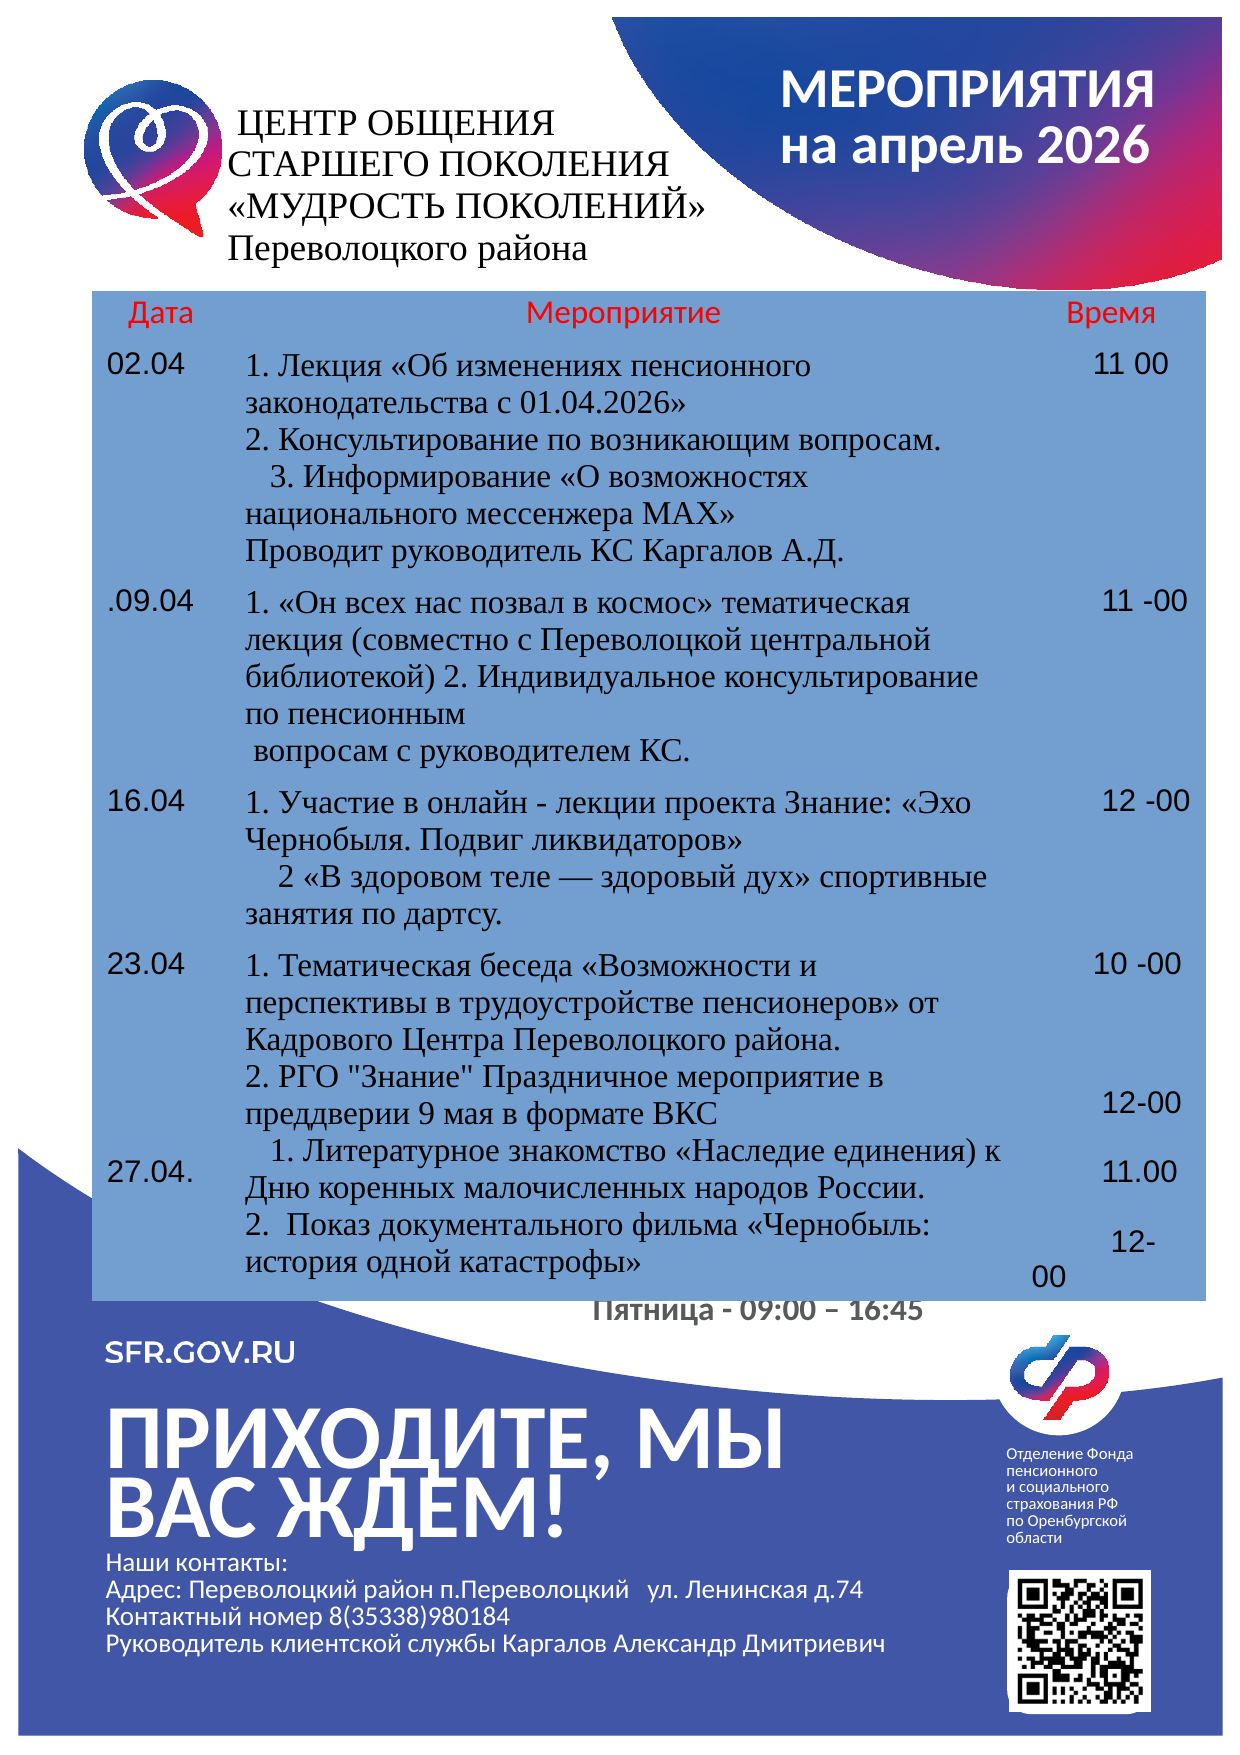

МЕРОПРИЯТИЯ на апрель 2026
 ЦЕНТР ОБЩЕНИЯ СТАРШЕГО ПОКОЛЕНИЯ «МУДРОСТЬ ПОКОЛЕНИЙ»
Переволоцкого района
| Дата | Мероприятие | Время |
| --- | --- | --- |
| 02.04 | 1. Лекция «Об изменениях пенсионного законодательства с 01.04.2026» 2. Консультирование по возникающим вопросам. 3. Информирование «О возможностях национального мессенжера МАХ» Проводит руководитель КС Каргалов А.Д. | 11 00 |
| .09.04 | 1. «Он всех нас позвал в космос» тематическая лекция (совместно с Переволоцкой центральной библиотекой) 2. Индивидуальное консультирование по пенсионным вопросам с руководителем КС. | 11 -00 |
| 16.04 | 1. Участие в онлайн - лекции проекта Знание: «Эхо Чернобыля. Подвиг ликвидаторов» 2 «В здоровом теле — здоровый дух» спортивные занятия по дартсу. | 12 -00 |
| 23.04 27.04. | 1. Тематическая беседа «Возможности и перспективы в трудоустройстве пенсионеров» от Кадрового Центра Переволоцкого района. 2. РГО "Знание" Праздничное мероприятие в преддверии 9 мая в формате ВКС 1. Литературное знакомство «Наследие единения) к Дню коренных малочисленных народов России. 2. Показ документального фильма «Чернобыль: история одной катастрофы» | 10 -00 12-00 11.00 12-00 |
Время работы: Понедельник – четверг 09:00 – 18:00 Пятница - 09:00 – 16:45
ПРИХОДИТЕ, МЫ ВАС ЖДЕМ!
Наши контакты:
Адрес: Переволоцкий район п.Переволоцкий ул. Ленинская д.74
Контактный номер 8(35338)980184
Руководитель клиентской службы Каргалов Александр Дмитриевич
Отделение Фонда пенсионного
и социального страхования РФ
по Оренбургской области